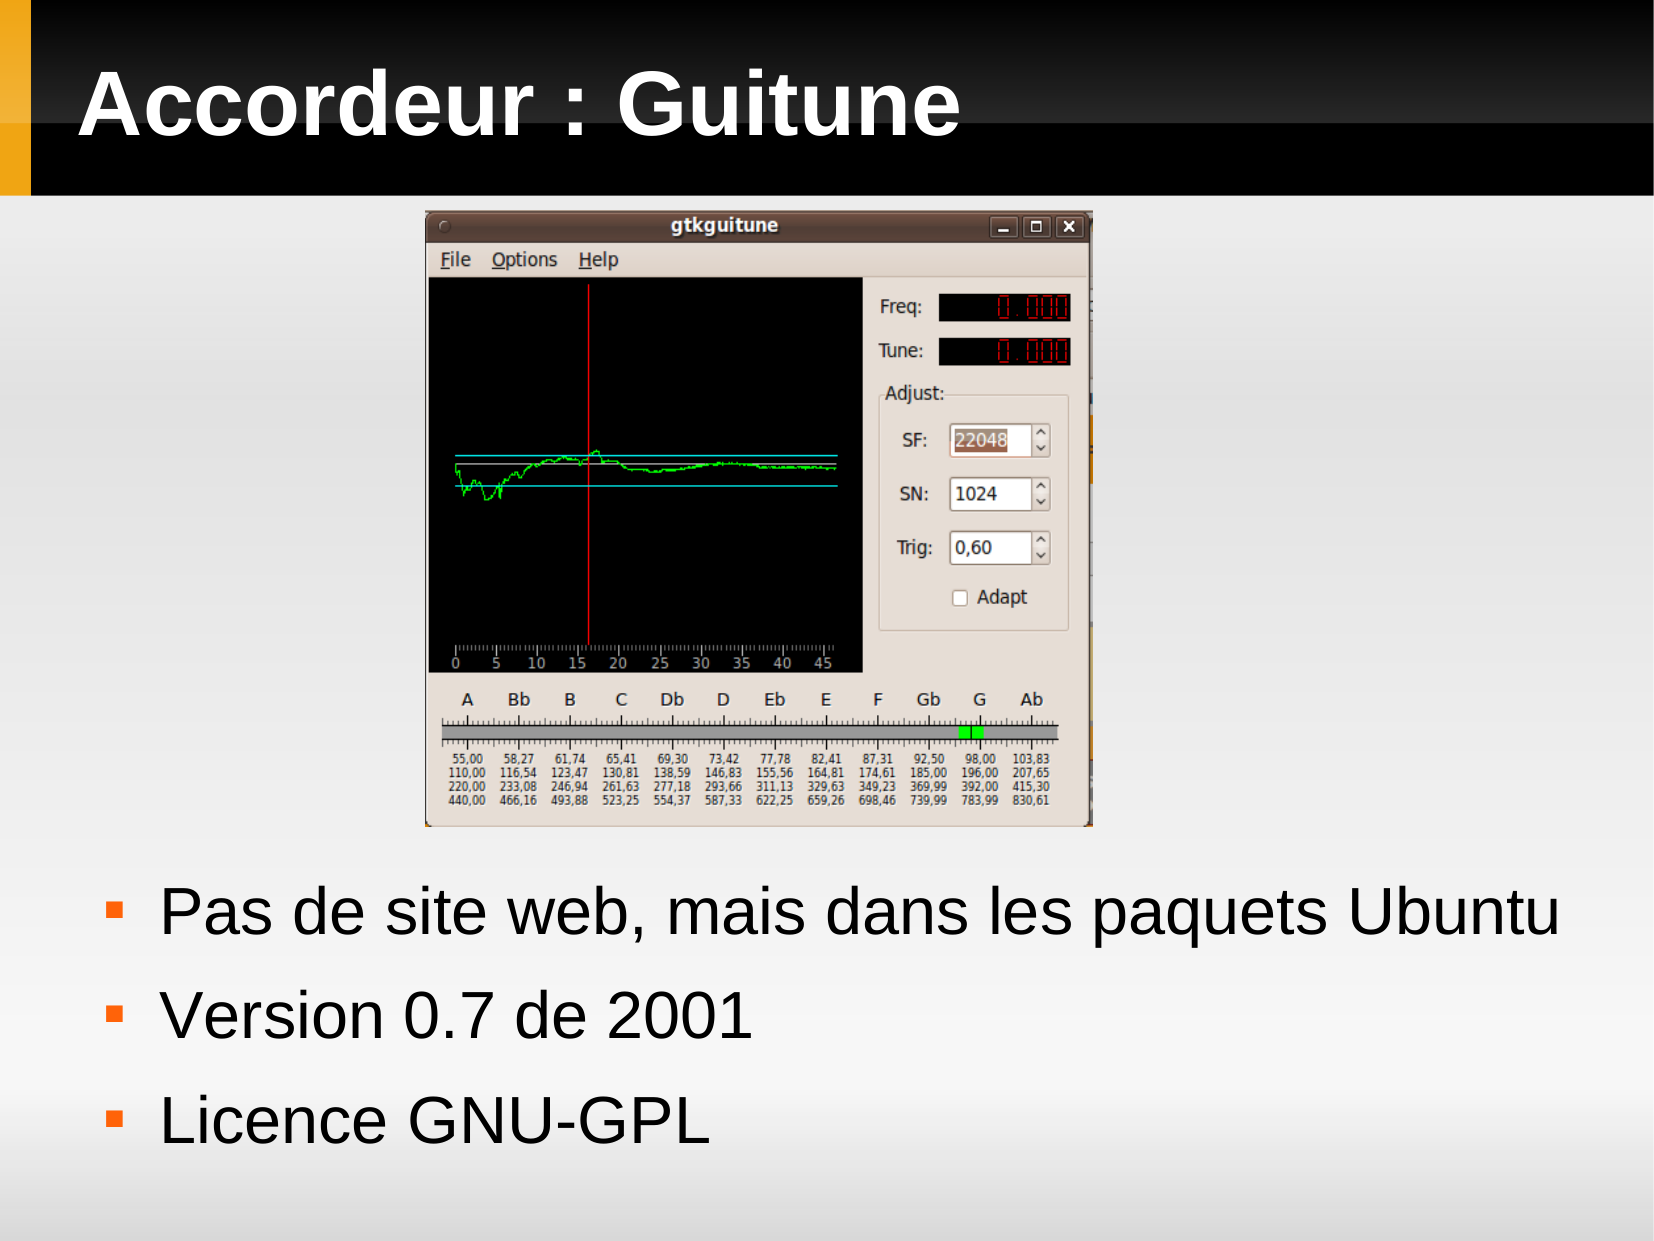

# Accordeur : Guitune
Pas de site web, mais dans les paquets Ubuntu
Version 0.7 de 2001
Licence GNU-GPL